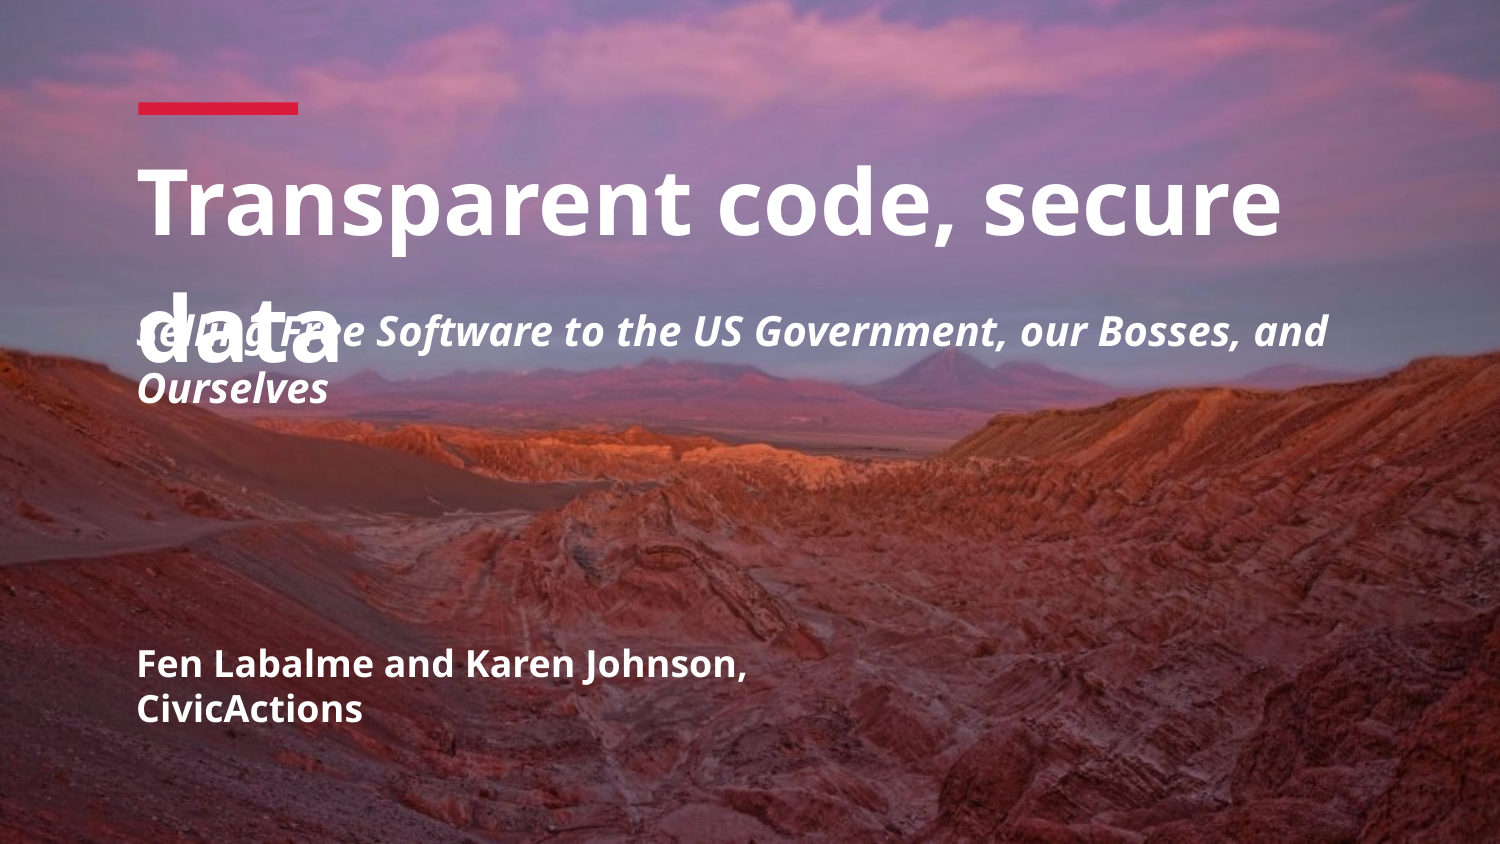

# Transparent code, secure data
Selling Free Software to the US Government, our Bosses, and Ourselves
Fen Labalme and Karen Johnson, CivicActions